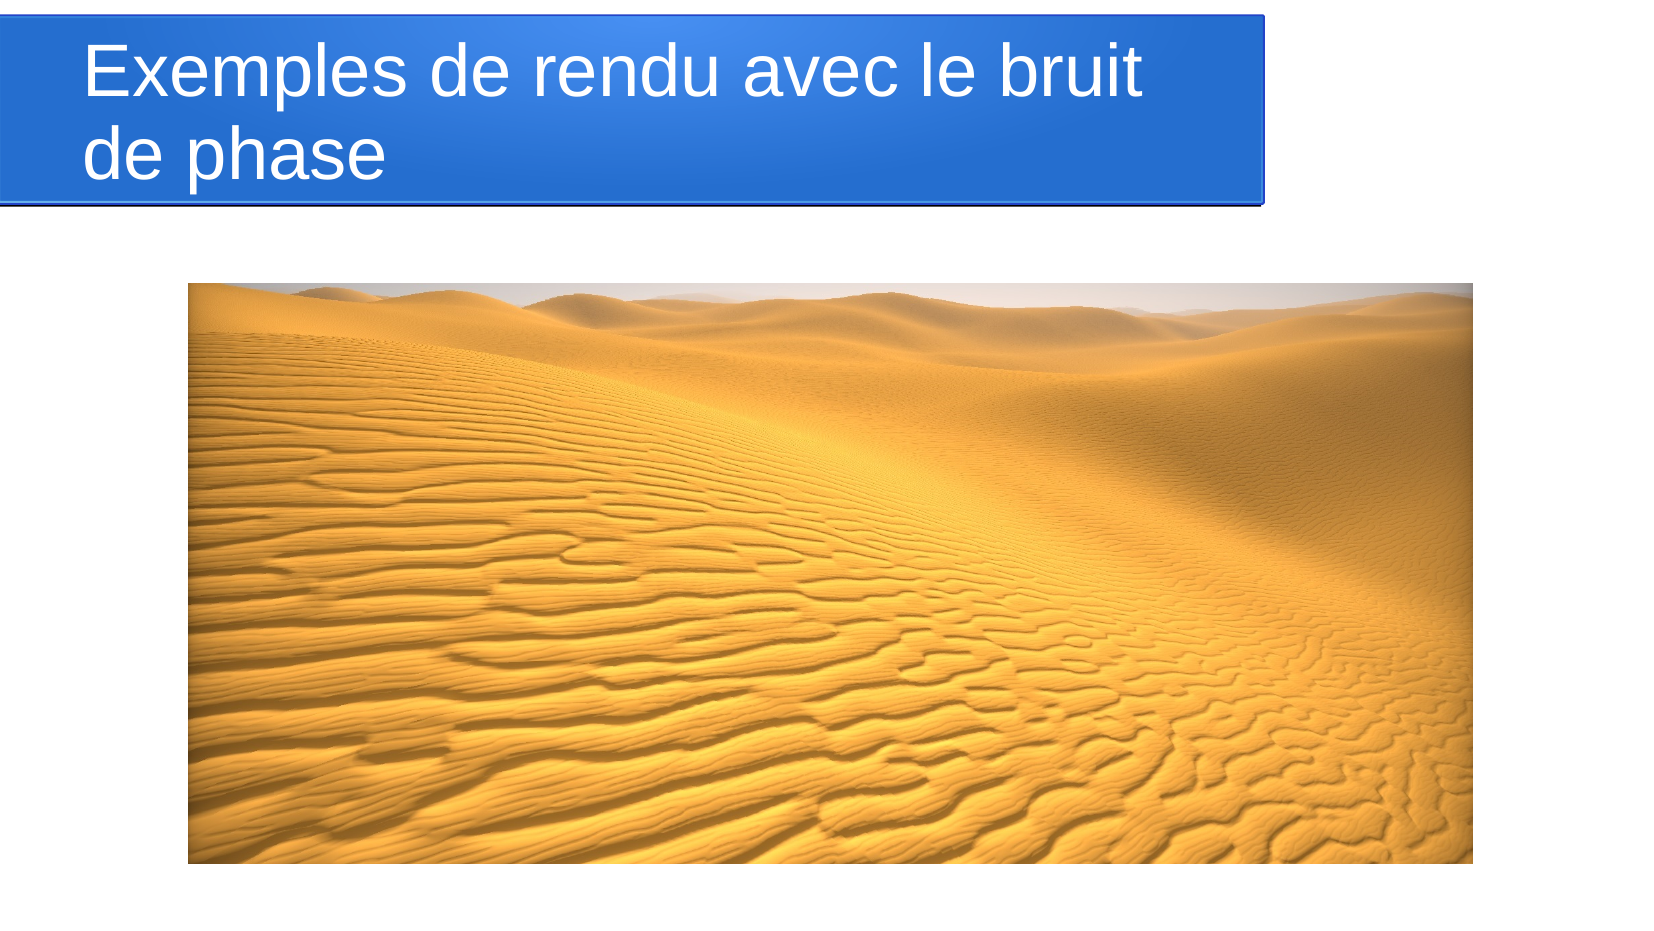

# Exemples de rendu avec le bruit de phase